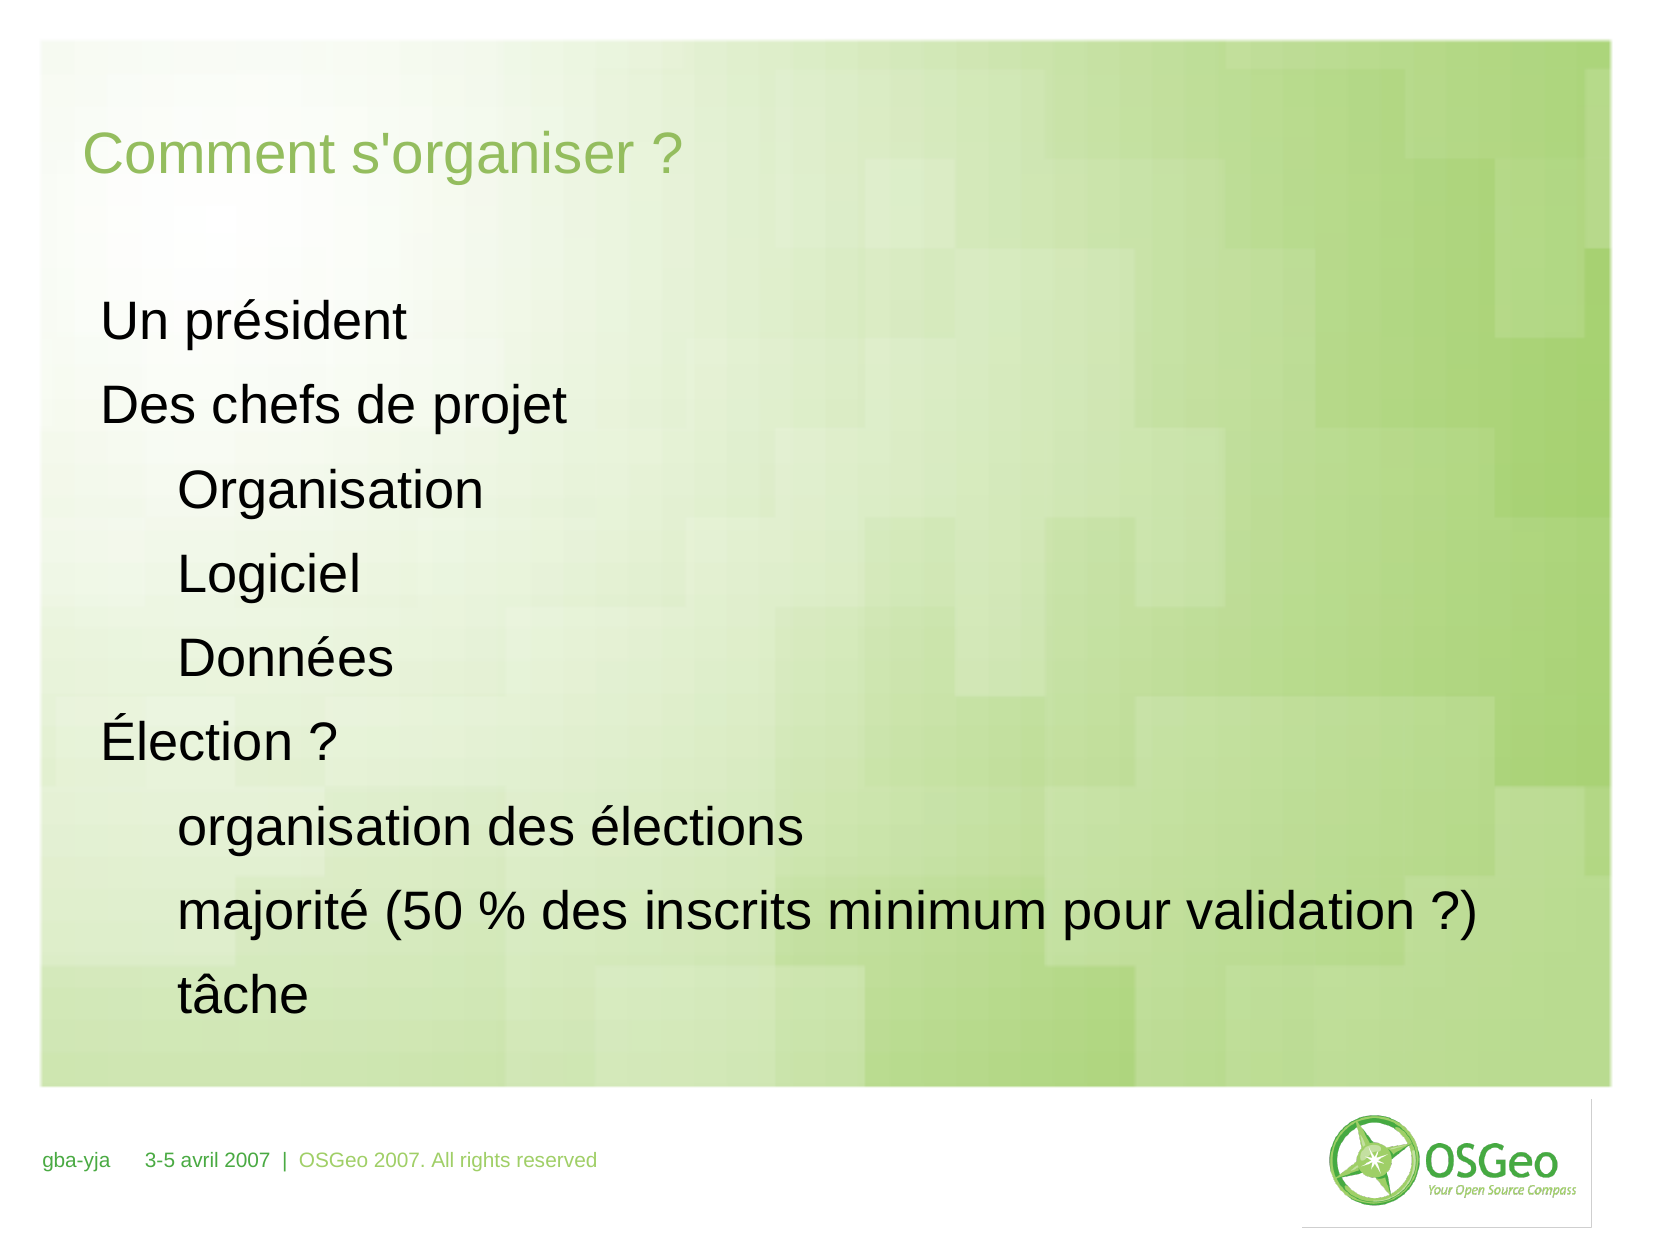

# Comment s'organiser ?
Un président
Des chefs de projet
Organisation
Logiciel
Données
Élection ?
organisation des élections
majorité (50 % des inscrits minimum pour validation ?)
tâche